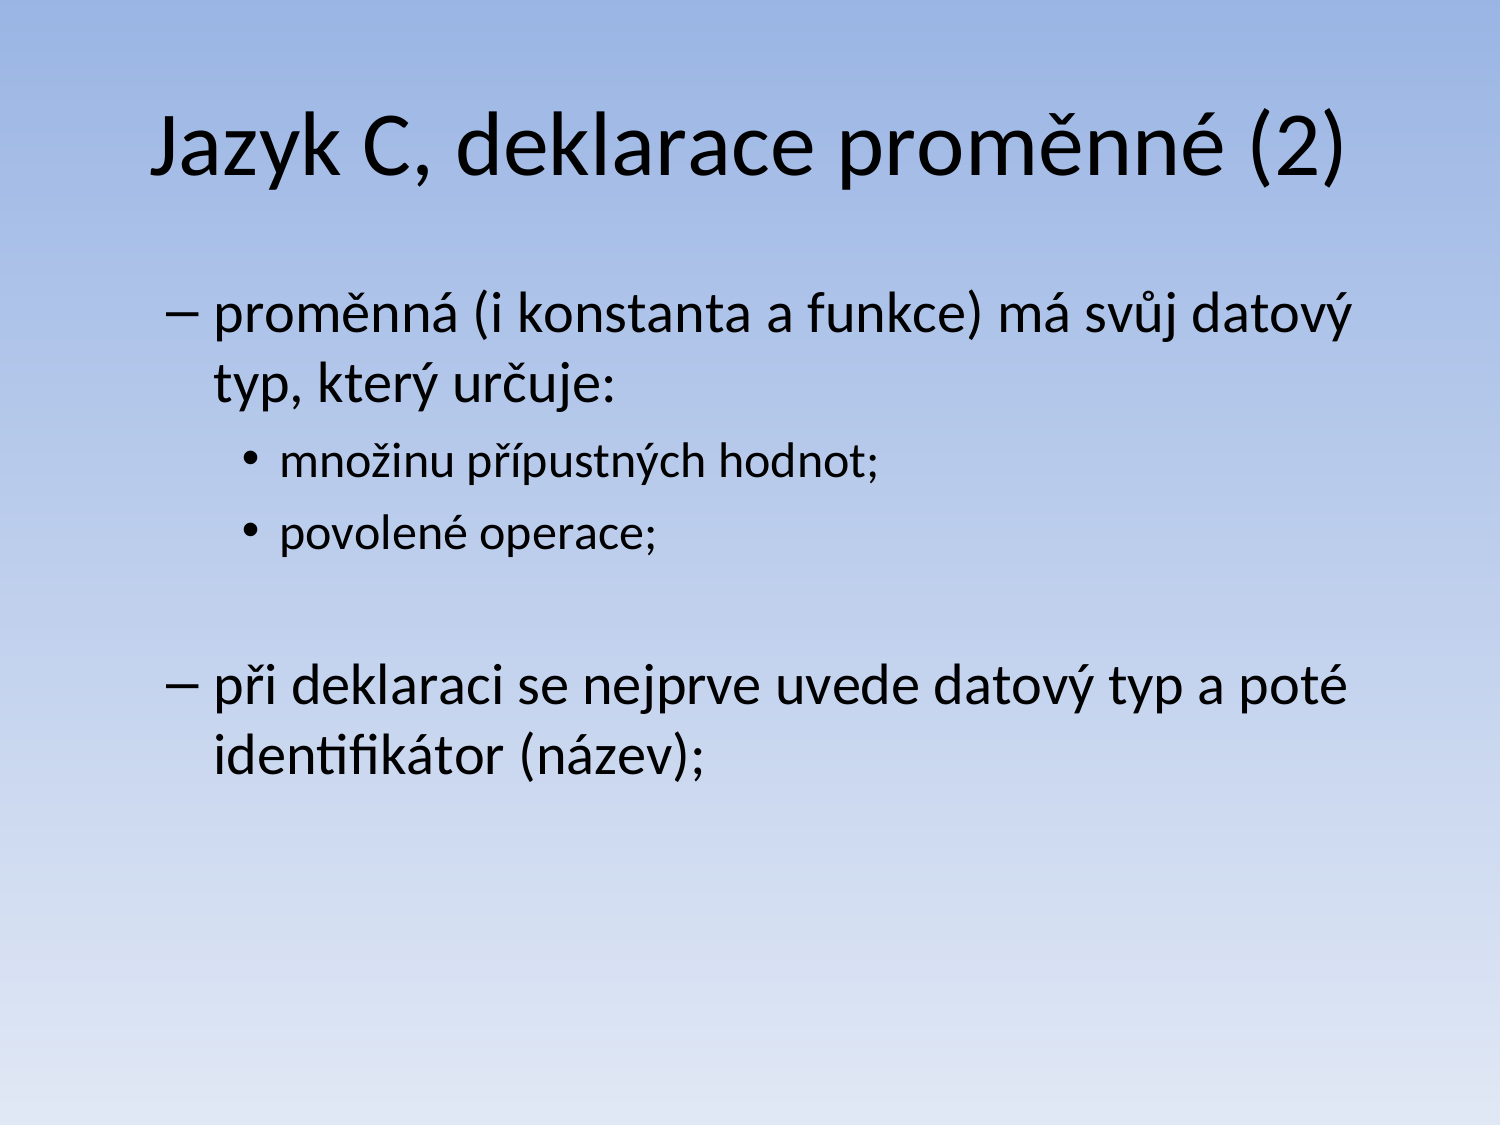

# Jazyk C, deklarace proměnné (2)
proměnná (i konstanta a funkce) má svůj datový typ, který určuje:
množinu přípustných hodnot;
povolené operace;
při deklaraci se nejprve uvede datový typ a poté identifikátor (název);